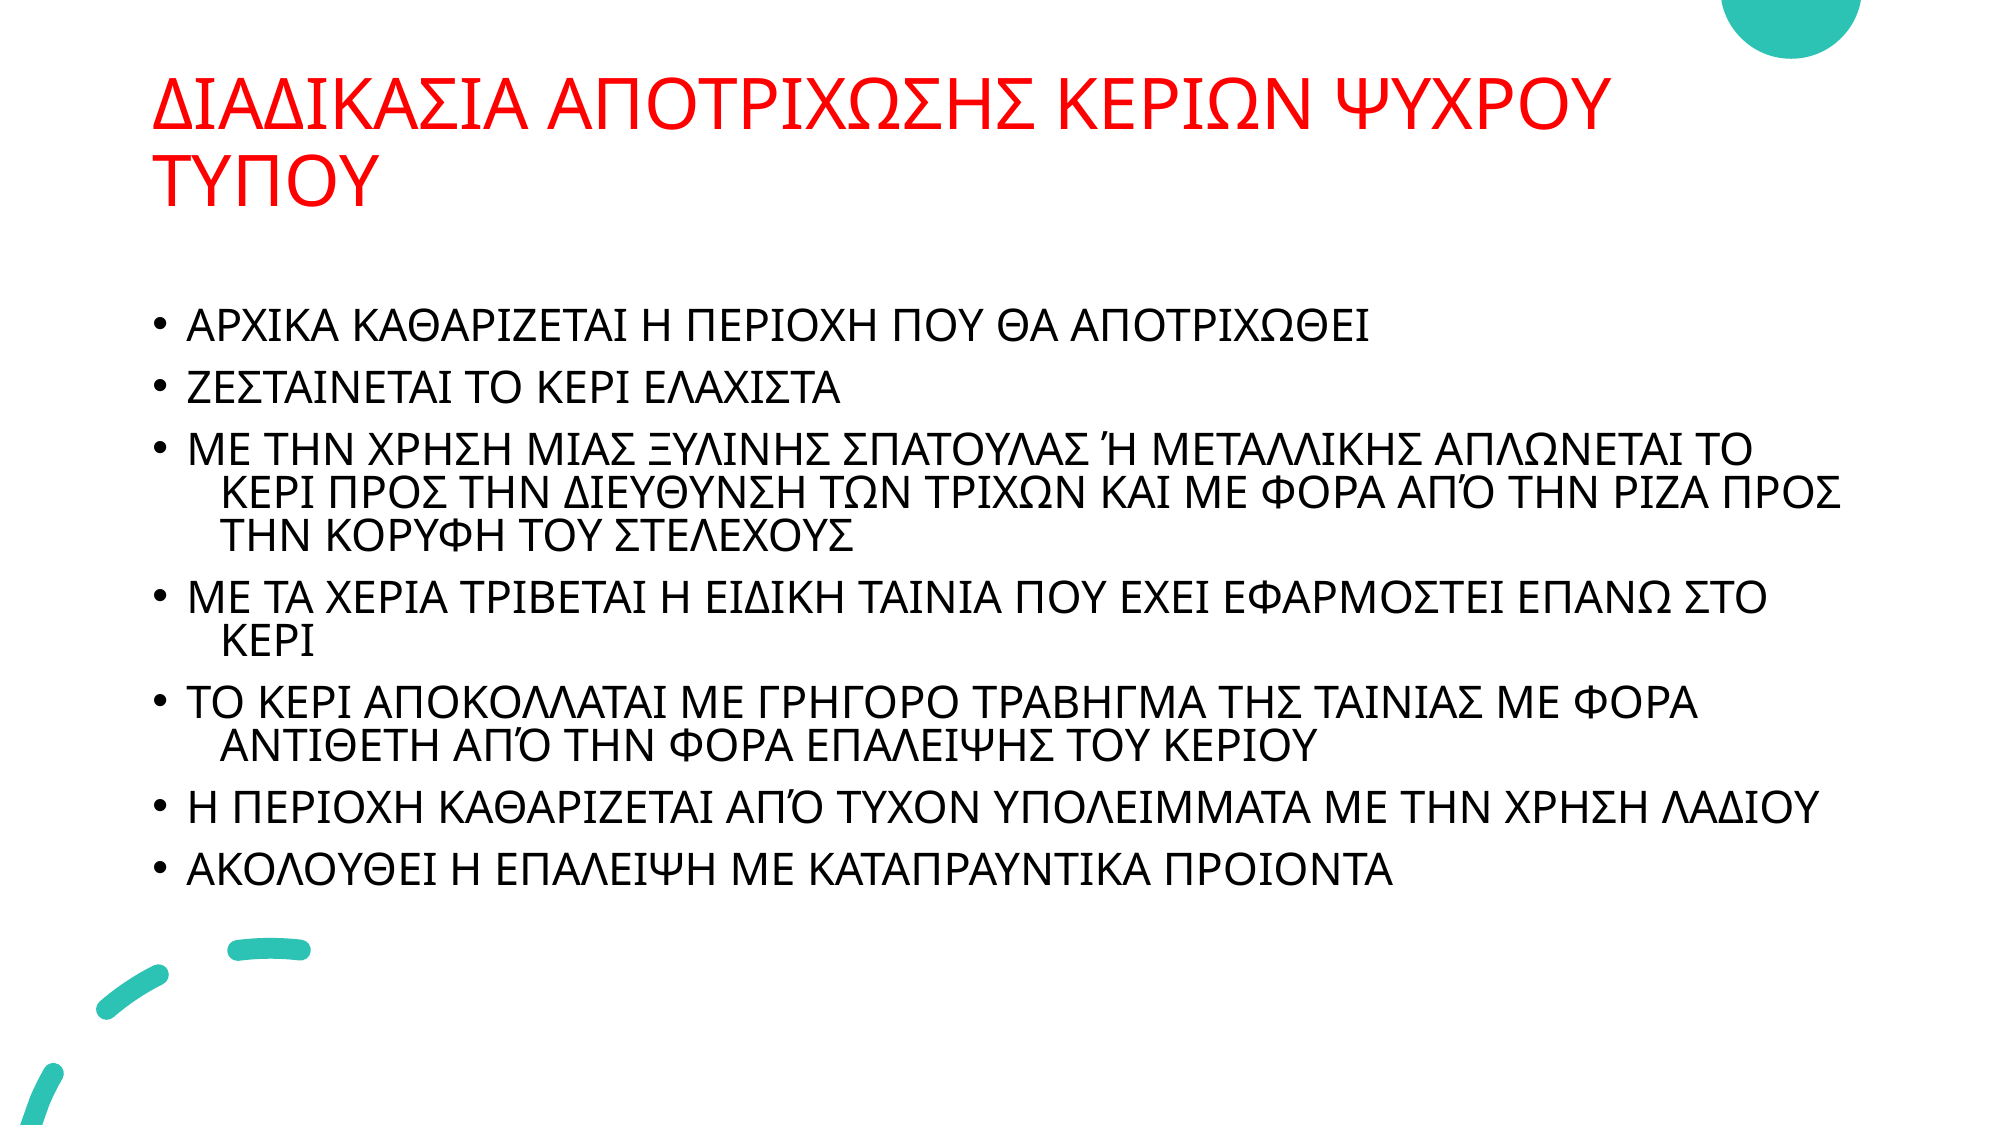

# ΔΙΑΔΙΚΑΣΙΑ ΑΠΟΤΡΙΧΩΣΗΣ ΚΕΡΙΩΝ ΨΥΧΡΟΥ ΤΥΠΟΥ
ΑΡΧΙΚΑ ΚΑΘΑΡΙΖΕΤΑΙ Η ΠΕΡΙΟΧΗ ΠΟΥ ΘΑ ΑΠΟΤΡΙΧΩΘΕΙ
ΖΕΣΤΑΙΝΕΤΑΙ ΤΟ ΚΕΡΙ ΕΛΑΧΙΣΤΑ
ΜΕ ΤΗΝ ΧΡΗΣΗ ΜΙΑΣ ΞΥΛΙΝΗΣ ΣΠΑΤΟΥΛΑΣ Ή ΜΕΤΑΛΛΙΚΗΣ ΑΠΛΩΝΕΤΑΙ ΤΟ ΚΕΡΙ ΠΡΟΣ ΤΗΝ ΔΙΕΥΘΥΝΣΗ ΤΩΝ ΤΡΙΧΩΝ ΚΑΙ ΜΕ ΦΟΡΑ ΑΠΌ ΤΗΝ ΡΙΖΑ ΠΡΟΣ ΤΗΝ ΚΟΡΥΦΗ ΤΟΥ ΣΤΕΛΕΧΟΥΣ
ΜΕ ΤΑ ΧΕΡΙΑ ΤΡΙΒΕΤΑΙ Η ΕΙΔΙΚΗ ΤΑΙΝΙΑ ΠΟΥ ΕΧΕΙ ΕΦΑΡΜΟΣΤΕΙ ΕΠΑΝΩ ΣΤΟ ΚΕΡΙ
ΤΟ ΚΕΡΙ ΑΠΟΚΟΛΛΑΤΑΙ ΜΕ ΓΡΗΓΟΡΟ ΤΡΑΒΗΓΜΑ ΤΗΣ ΤΑΙΝΙΑΣ ΜΕ ΦΟΡΑ ΑΝΤΙΘΕΤΗ ΑΠΌ ΤΗΝ ΦΟΡΑ ΕΠΑΛΕΙΨΗΣ ΤΟΥ ΚΕΡΙΟΥ
Η ΠΕΡΙΟΧΗ ΚΑΘΑΡΙΖΕΤΑΙ ΑΠΌ ΤΥΧΟΝ ΥΠΟΛΕΙΜΜΑΤΑ ΜΕ ΤΗΝ ΧΡΗΣΗ ΛΑΔΙΟΥ
ΑΚΟΛΟΥΘΕΙ Η ΕΠΑΛΕΙΨΗ ΜΕ ΚΑΤΑΠΡΑΥΝΤΙΚΑ ΠΡΟΙΟΝΤΑ